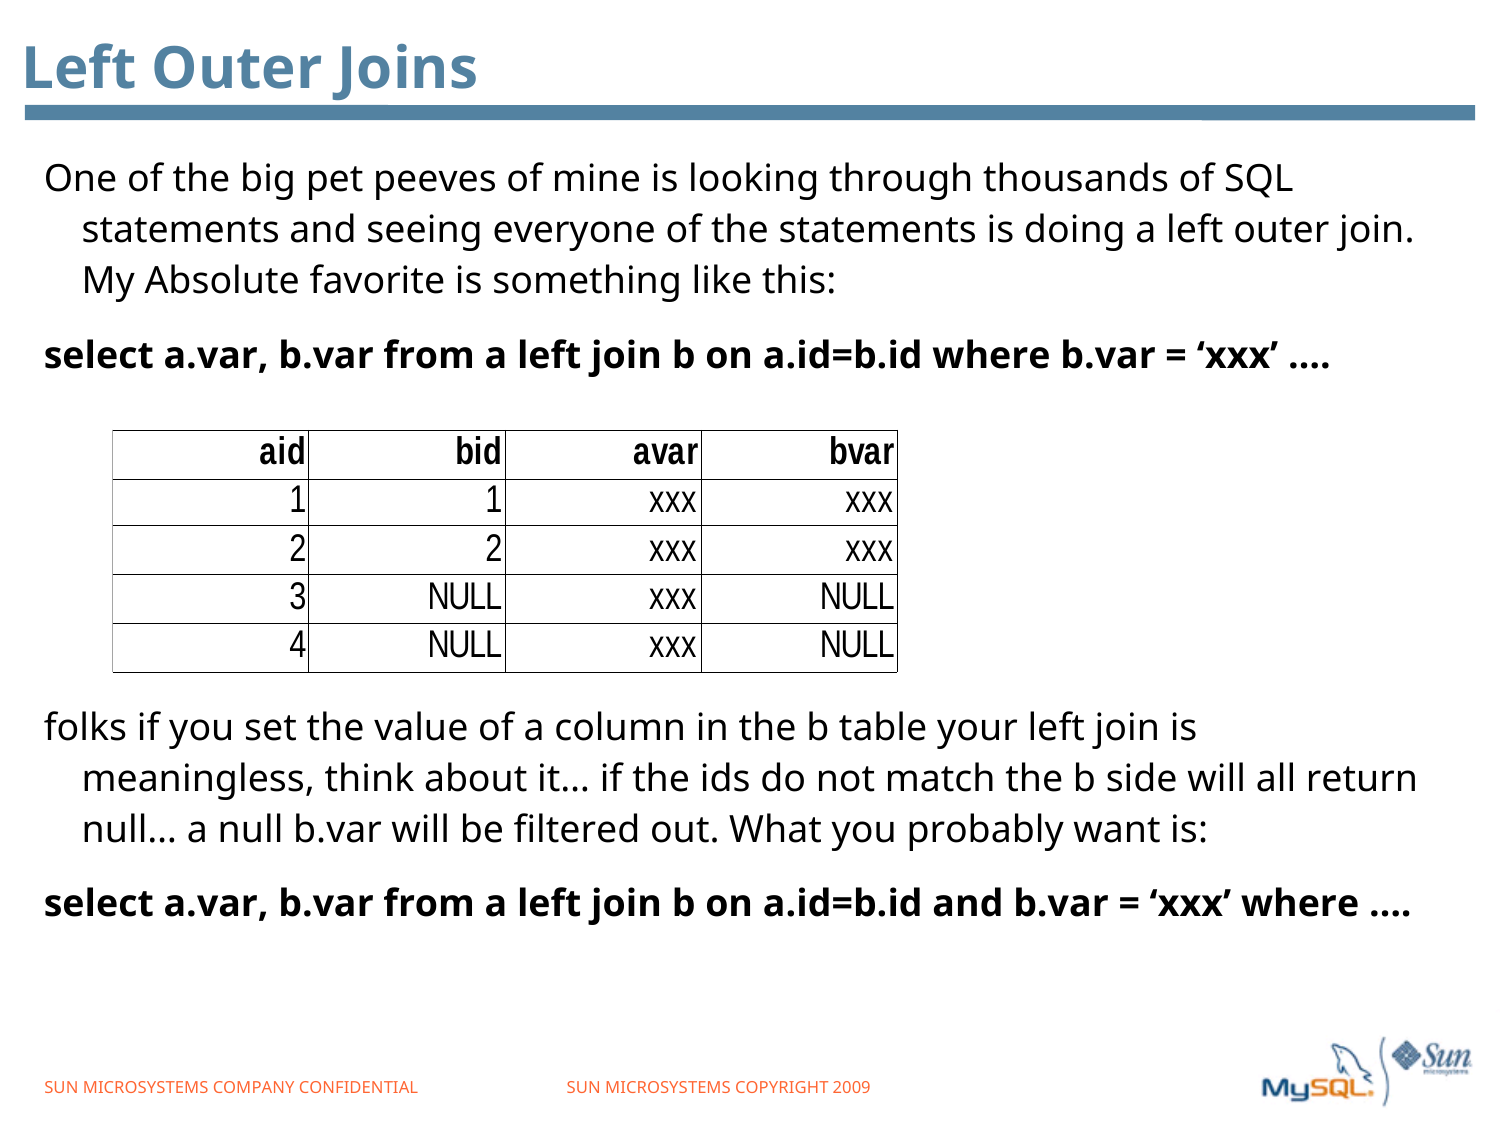

# Left Outer Joins
One of the big pet peeves of mine is looking through thousands of SQL statements and seeing everyone of the statements is doing a left outer join. My Absolute favorite is something like this:
select a.var, b.var from a left join b on a.id=b.id where b.var = ‘xxx’ ….
folks if you set the value of a column in the b table your left join is meaningless, think about it… if the ids do not match the b side will all return null… a null b.var will be filtered out. What you probably want is:
select a.var, b.var from a left join b on a.id=b.id and b.var = ‘xxx’ where ….